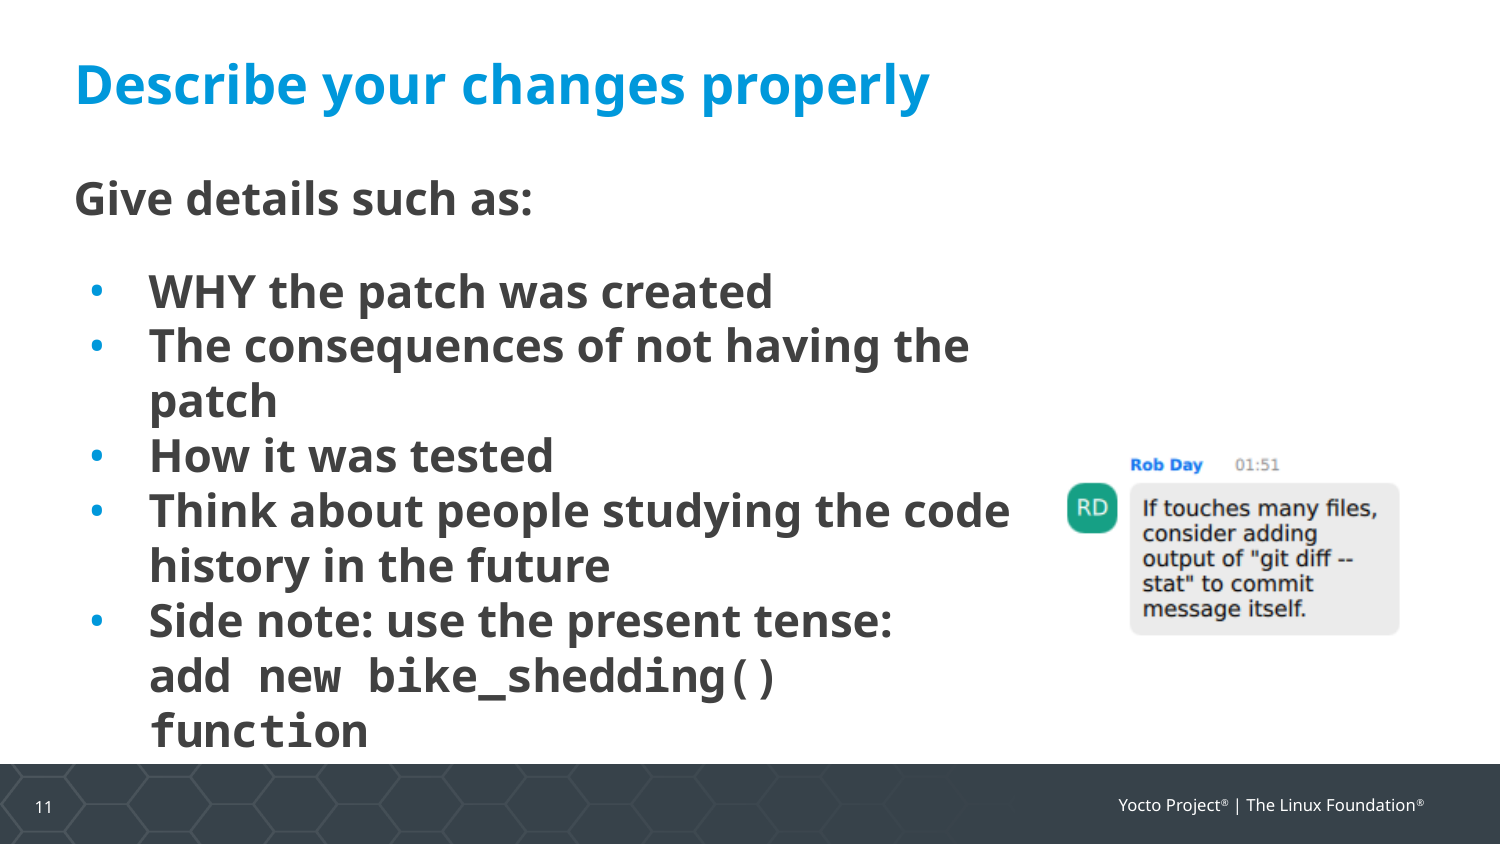

# Describe your changes properly
Give details such as:
WHY the patch was created
The consequences of not having the patch
How it was tested
Think about people studying the code history in the future
Side note: use the present tense:
add new bike_shedding() function